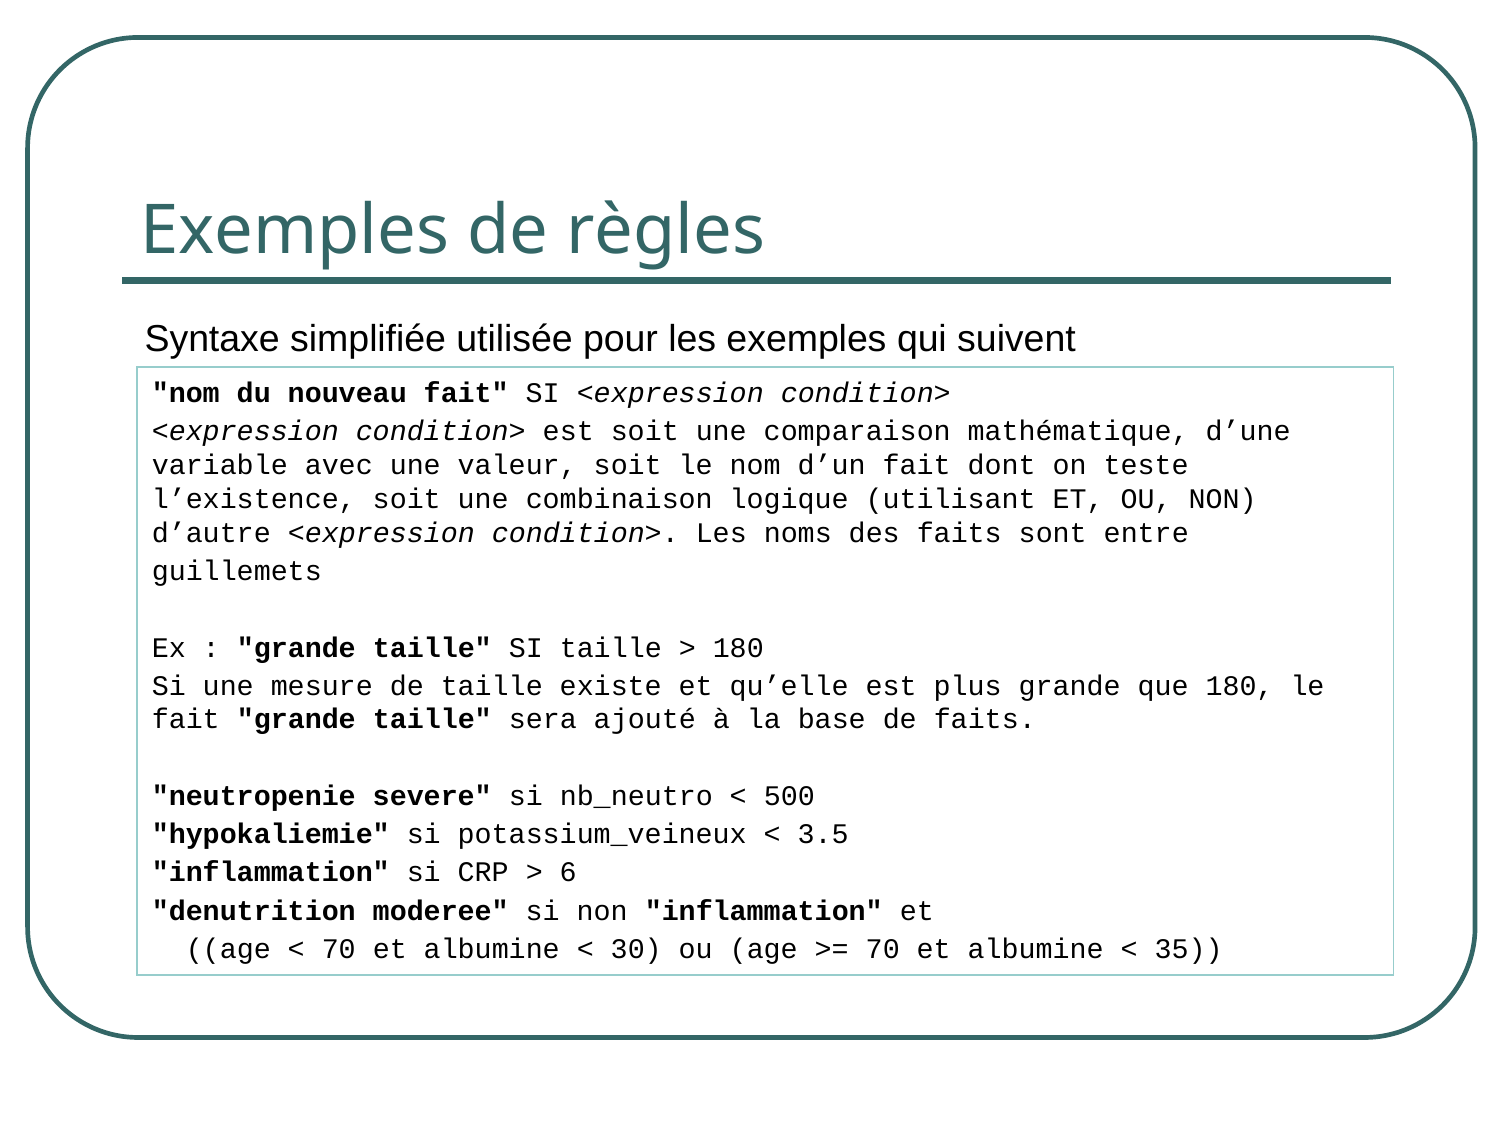

# Exemples de règles
Syntaxe simplifiée utilisée pour les exemples qui suivent
"nom du nouveau fait" SI <expression condition>
<expression condition> est soit une comparaison mathématique, d’une variable avec une valeur, soit le nom d’un fait dont on teste l’existence, soit une combinaison logique (utilisant ET, OU, NON) d’autre <expression condition>. Les noms des faits sont entre
guillemets
Ex : "grande taille" SI taille > 180
Si une mesure de taille existe et qu’elle est plus grande que 180, le fait "grande taille" sera ajouté à la base de faits.
"neutropenie severe" si nb_neutro < 500
"hypokaliemie" si potassium_veineux < 3.5
"inflammation" si CRP > 6
"denutrition moderee" si non "inflammation" et
 ((age < 70 et albumine < 30) ou (age >= 70 et albumine < 35))